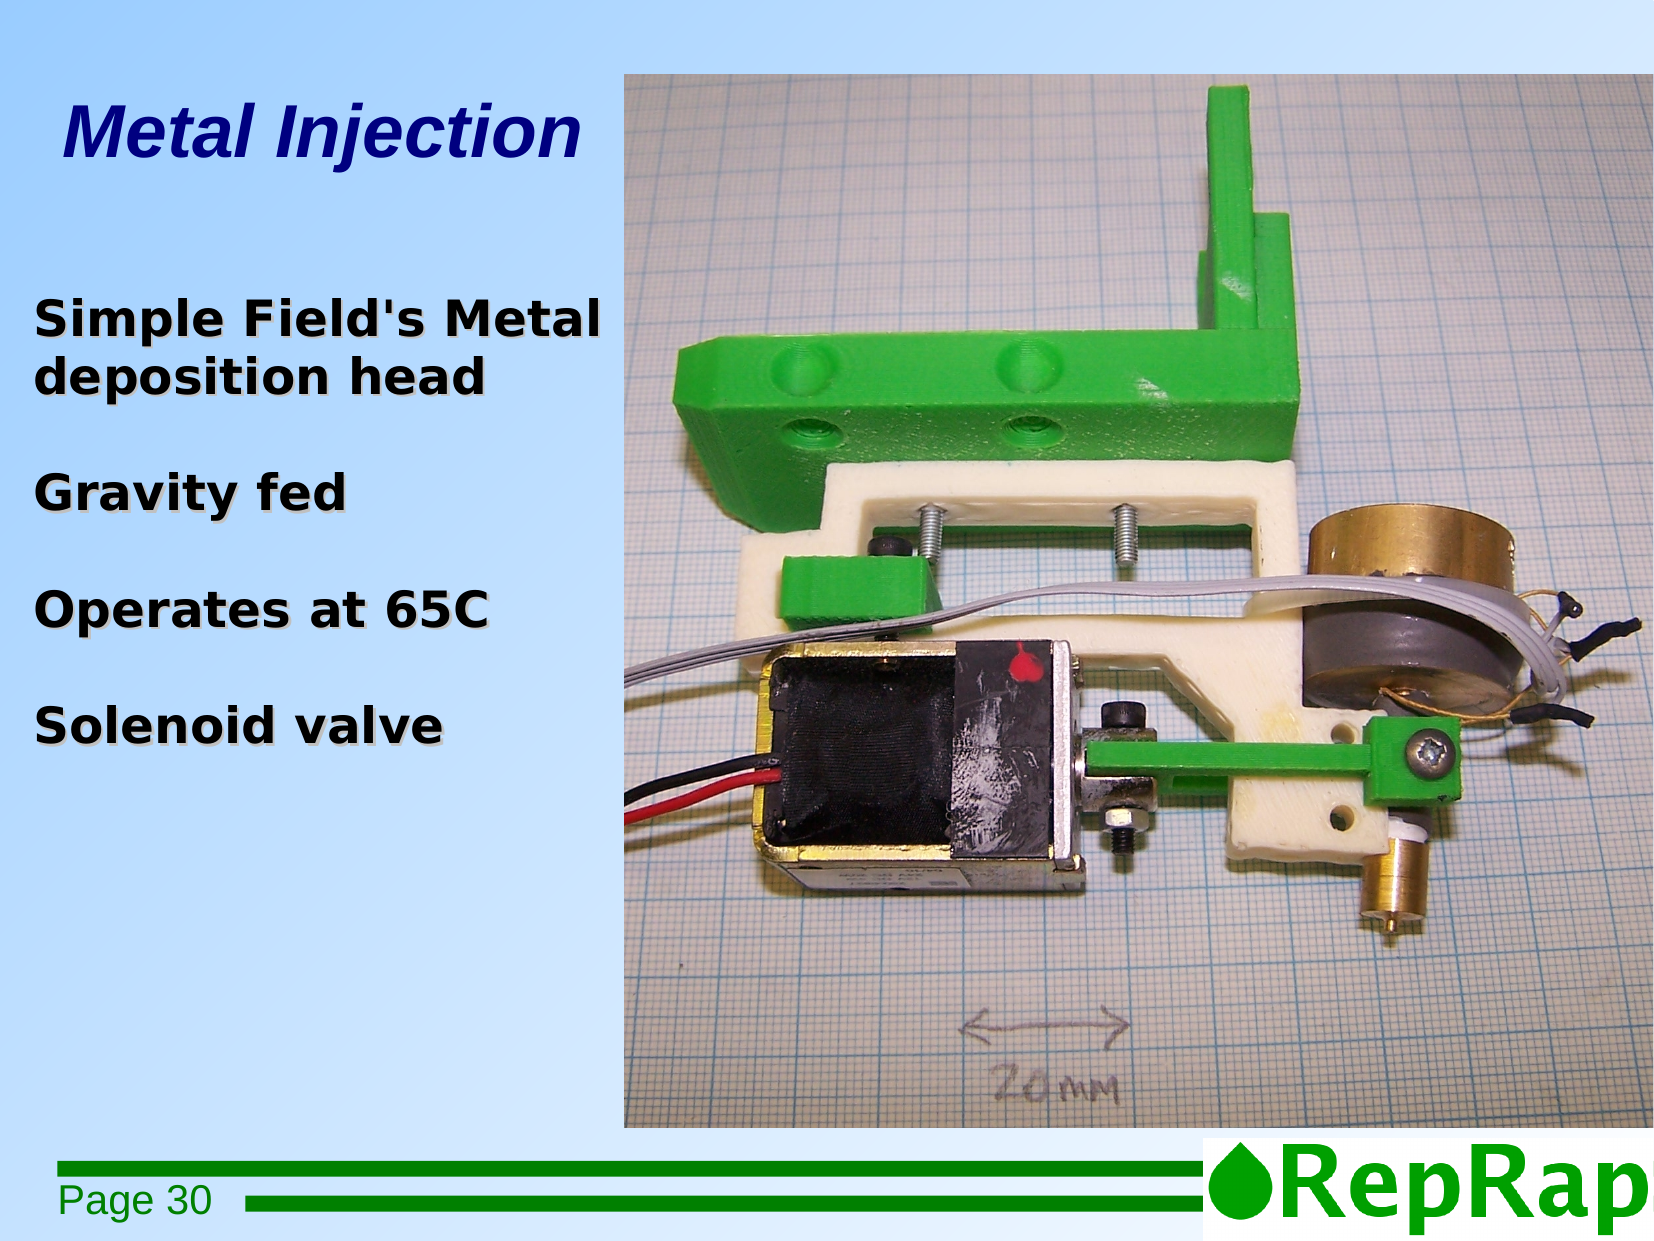

# Metal Injection
Simple Field's Metal deposition head
Gravity fed
Operates at 65C
Solenoid valve